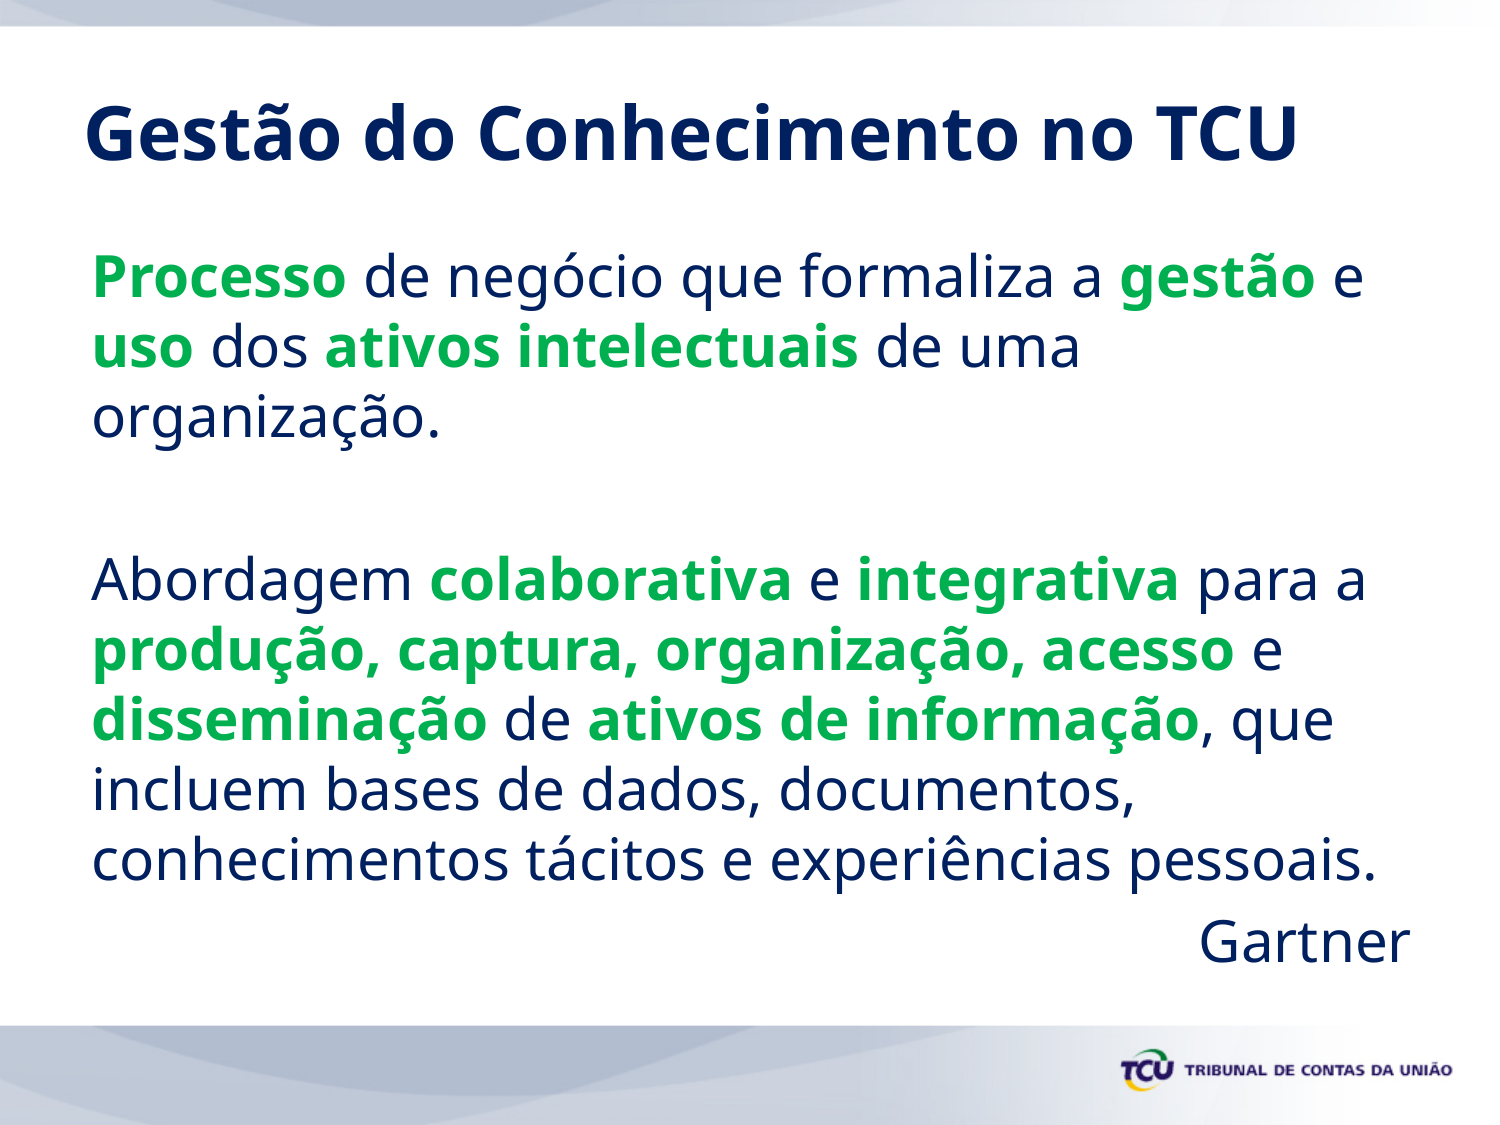

# Gestão do Conhecimento no TCU
Processo de negócio que formaliza a gestão e uso dos ativos intelectuais de uma organização.
Abordagem colaborativa e integrativa para a produção, captura, organização, acesso e disseminação de ativos de informação, que incluem bases de dados, documentos, conhecimentos tácitos e experiências pessoais.
Gartner